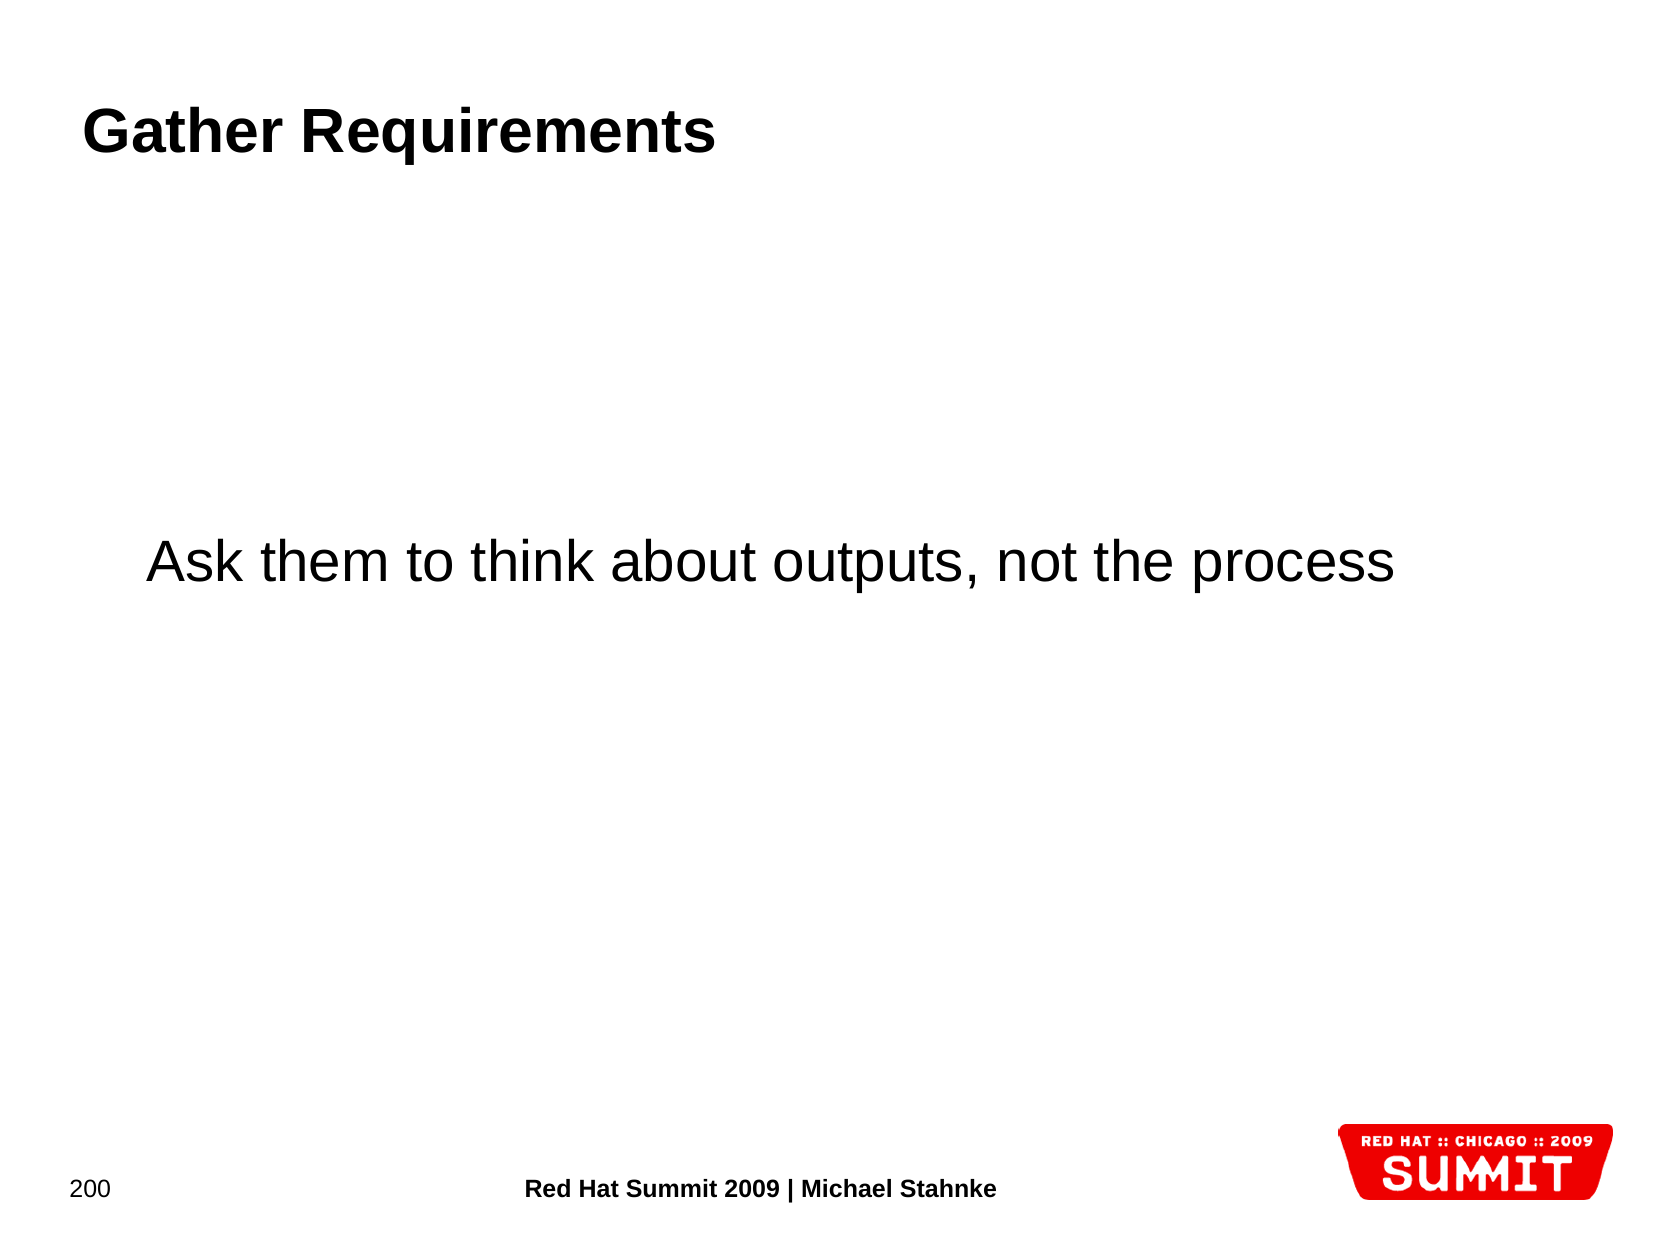

# Gather Requirements
Ask them to think about outputs, not the process